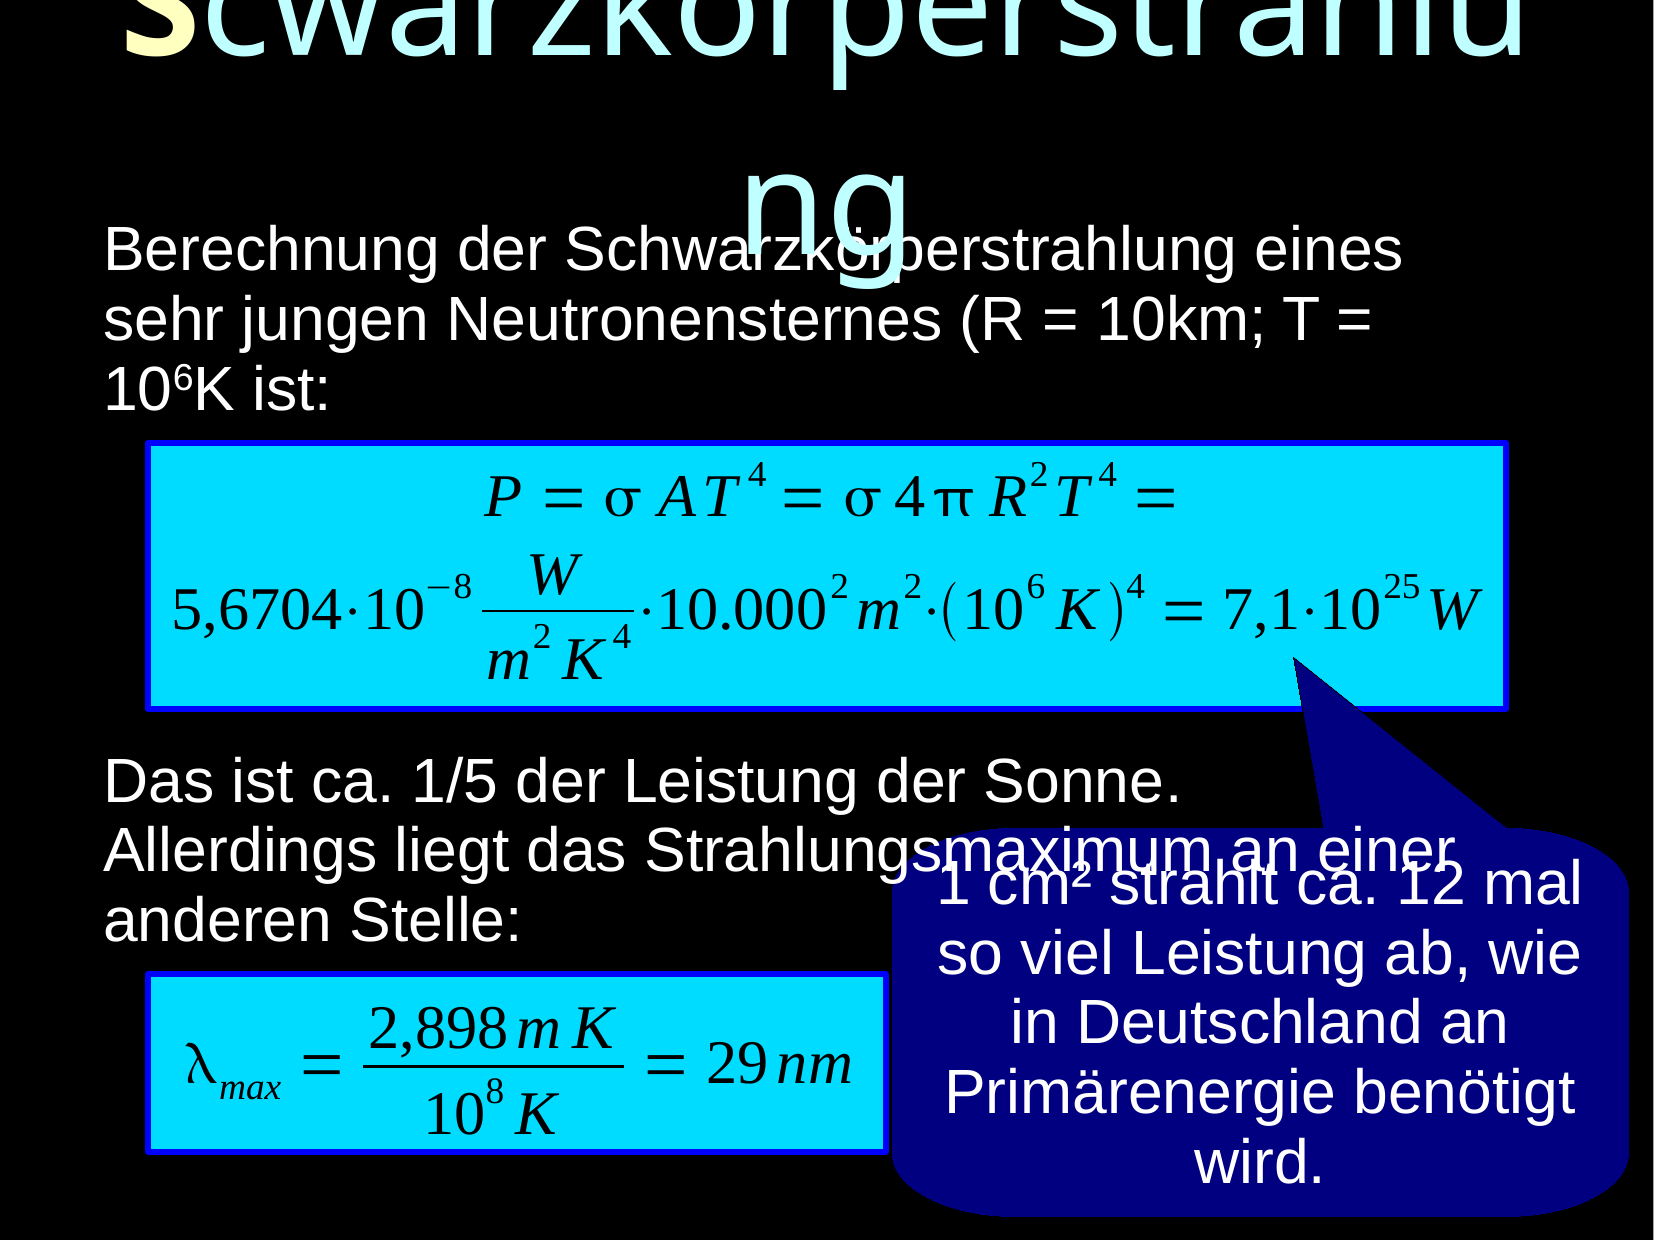

# Scwarzkörperstrahlung
Berechnung der Schwarzkörperstrahlung eines sehr jungen Neutronensternes (R = 10km; T = 106K ist:
Das ist ca. 1/5 der Leistung der Sonne.
Allerdings liegt das Strahlungsmaximum an einer anderen Stelle:
1 cm² strahlt ca. 12 mal so viel Leistung ab, wie in Deutschland an Primärenergie benötigt wird.